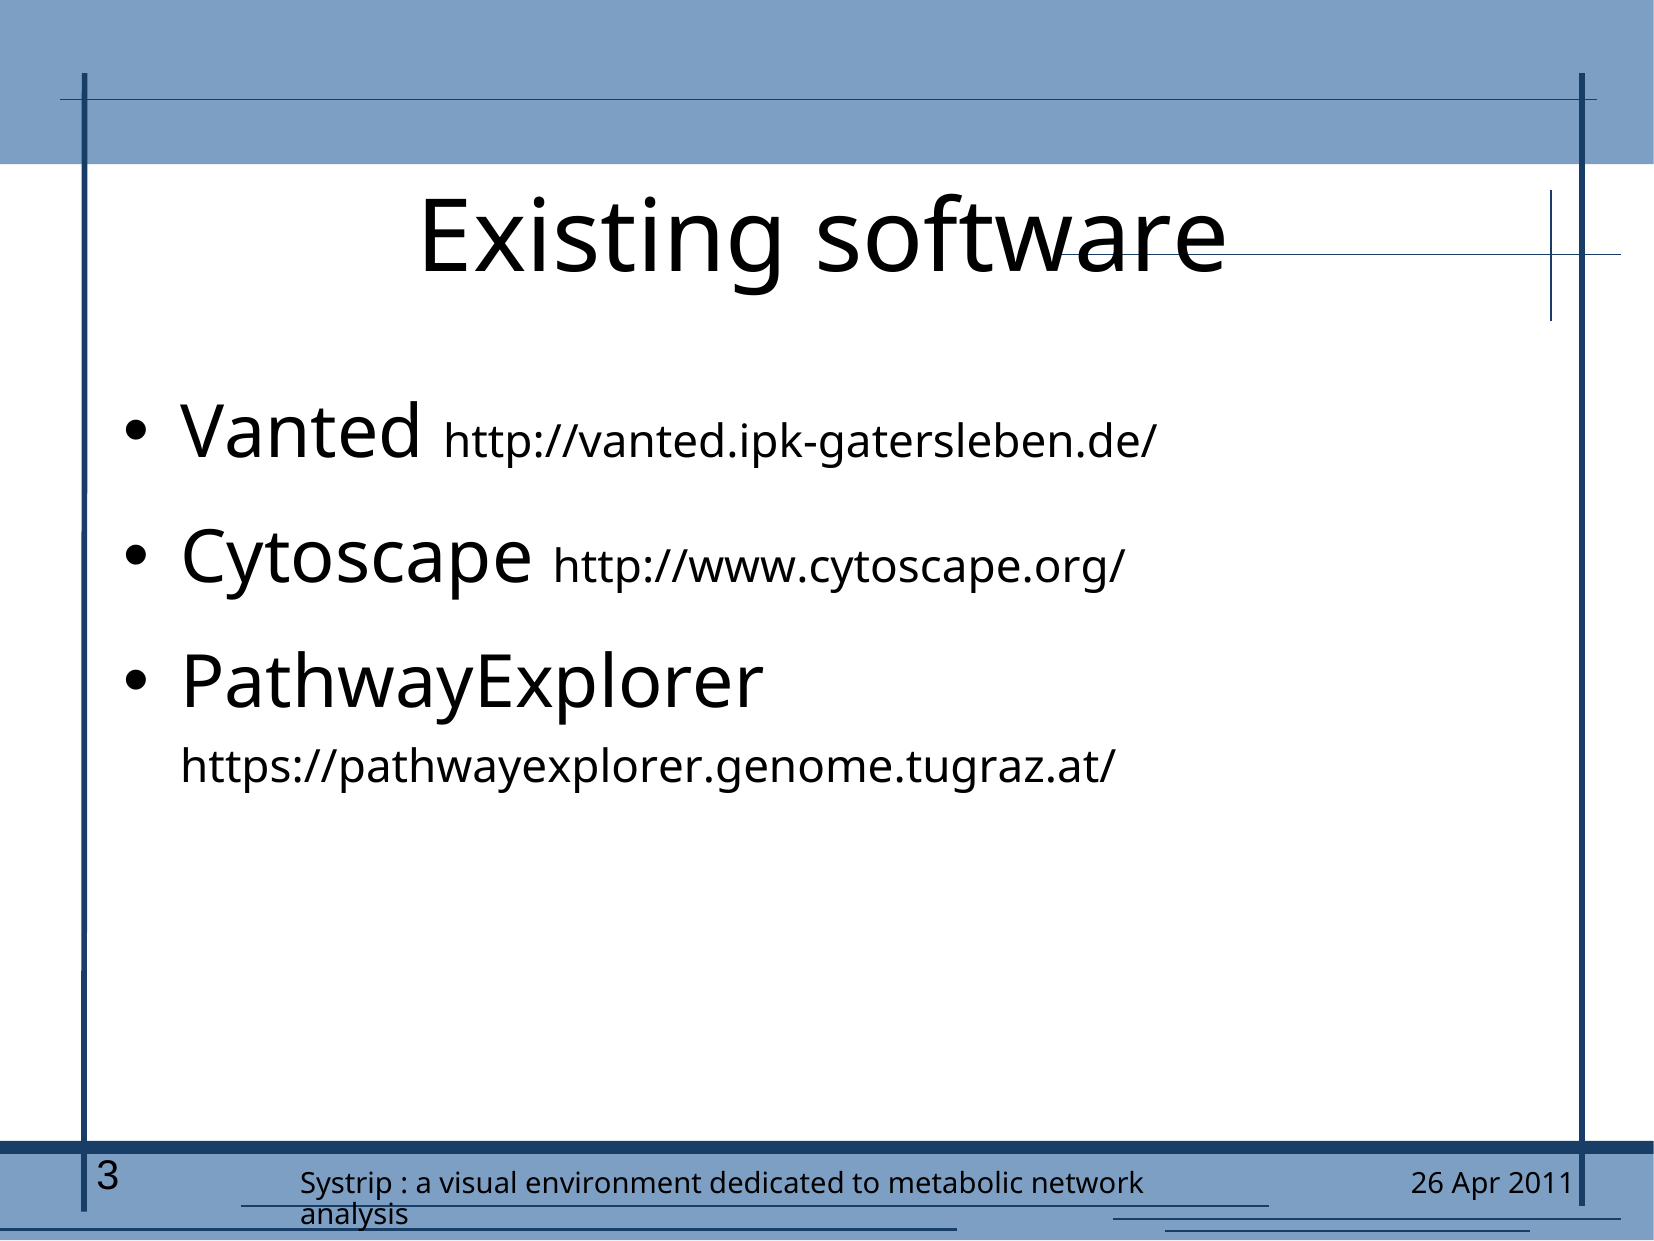

# Existing software
Vanted http://vanted.ipk-gatersleben.de/
Cytoscape http://www.cytoscape.org/
PathwayExplorer https://pathwayexplorer.genome.tugraz.at/
Systrip : a visual environment dedicated to metabolic network analysis
26 Apr 2011